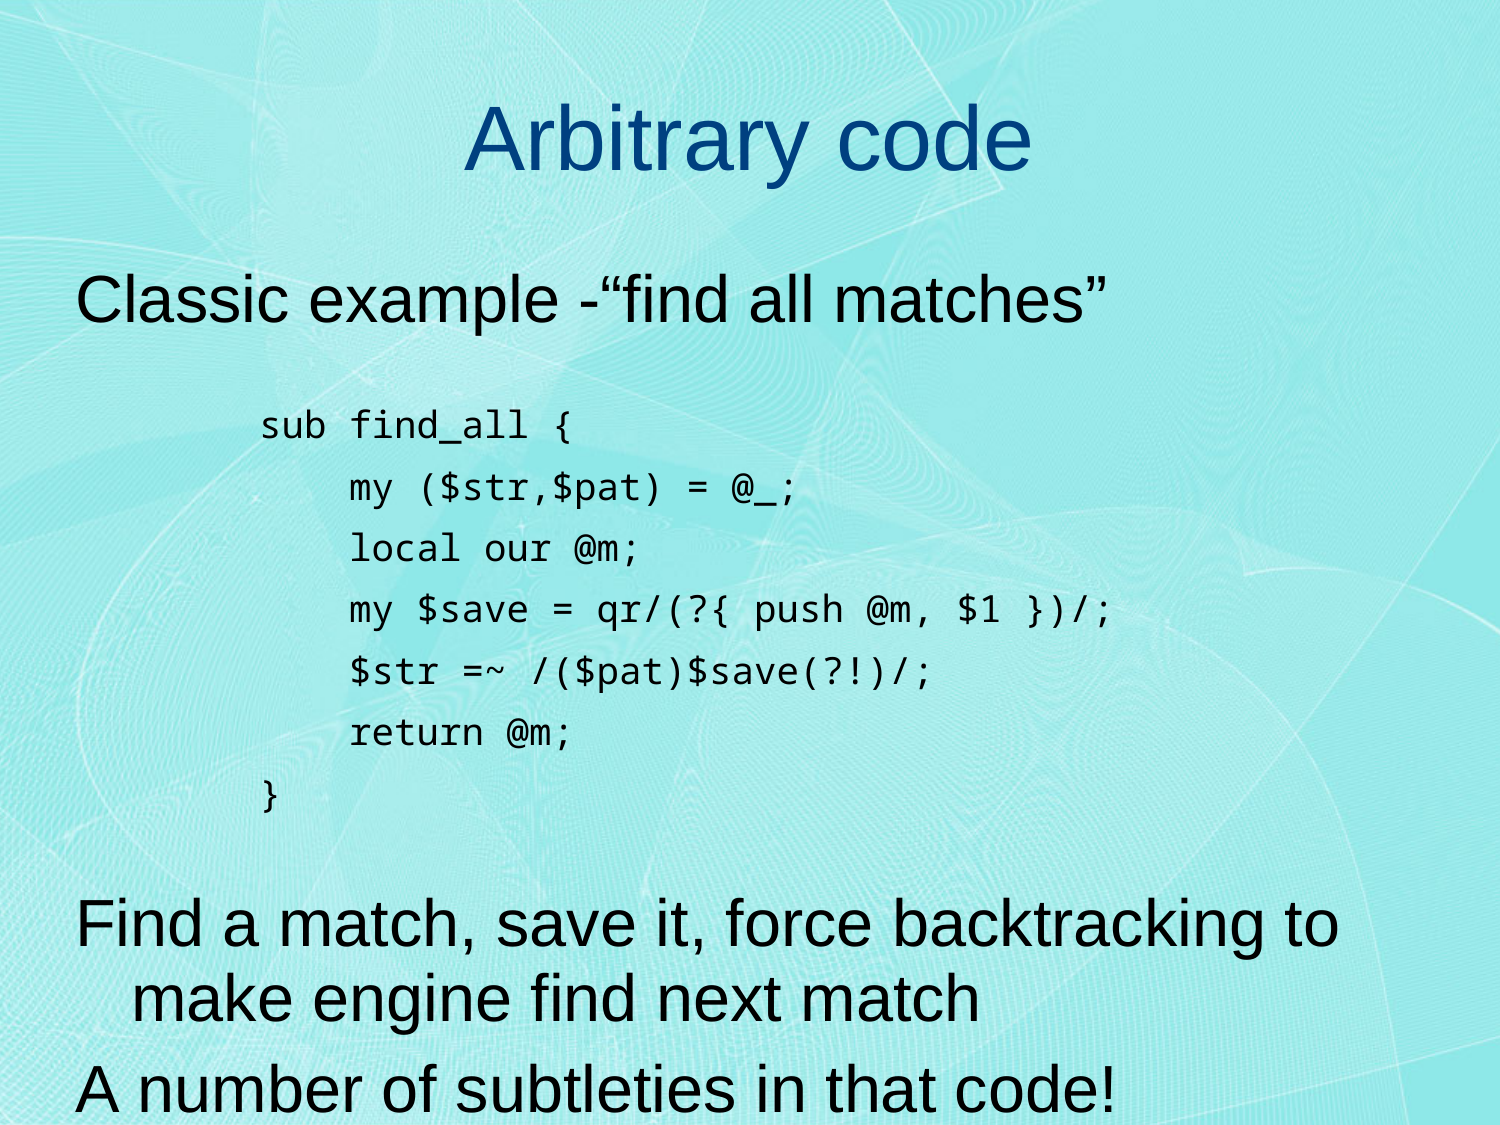

# Arbitrary code
Classic example -“find all matches”
sub find_all {
 my ($str,$pat) = @_;
 local our @m;
 my $save = qr/(?{ push @m, $1 })/;
 $str =~ /($pat)$save(?!)/;
 return @m;
}
Find a match, save it, force backtracking to make engine find next match
A number of subtleties in that code!